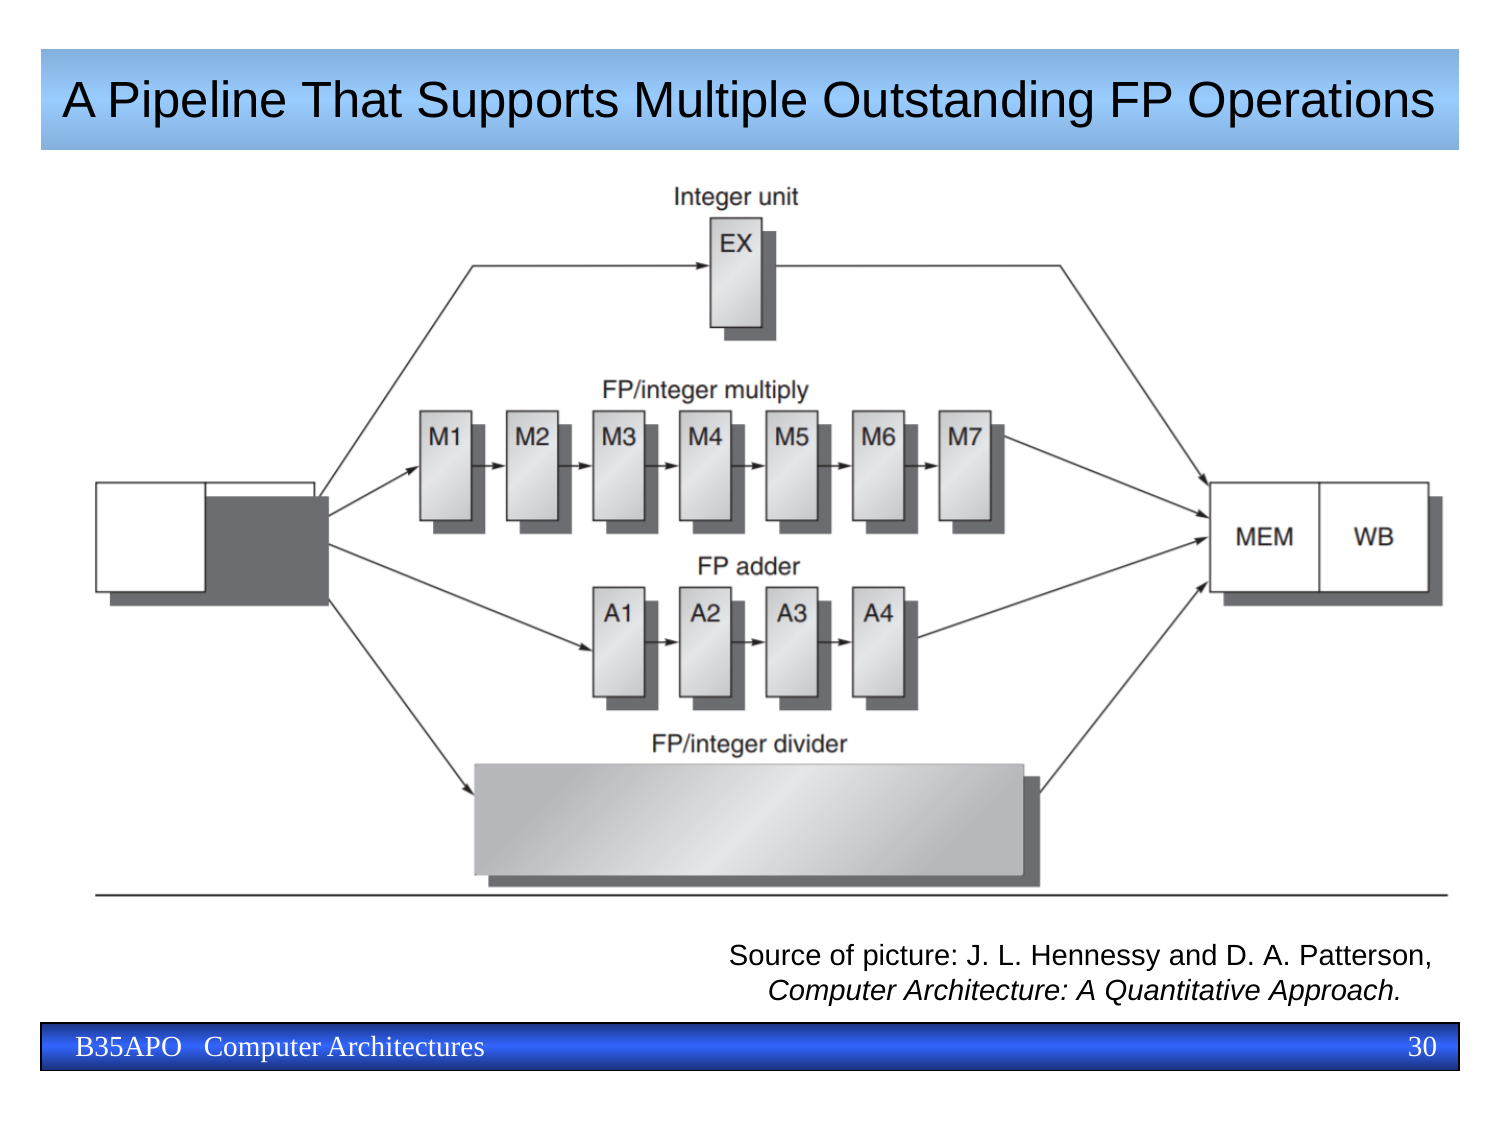

# A Pipeline That Supports Multiple Outstanding FP Operations
Source of picture: J. L. Hennessy and D. A. Patterson,
Computer Architecture: A Quantitative Approach.
B35APO Computer Architectures
30